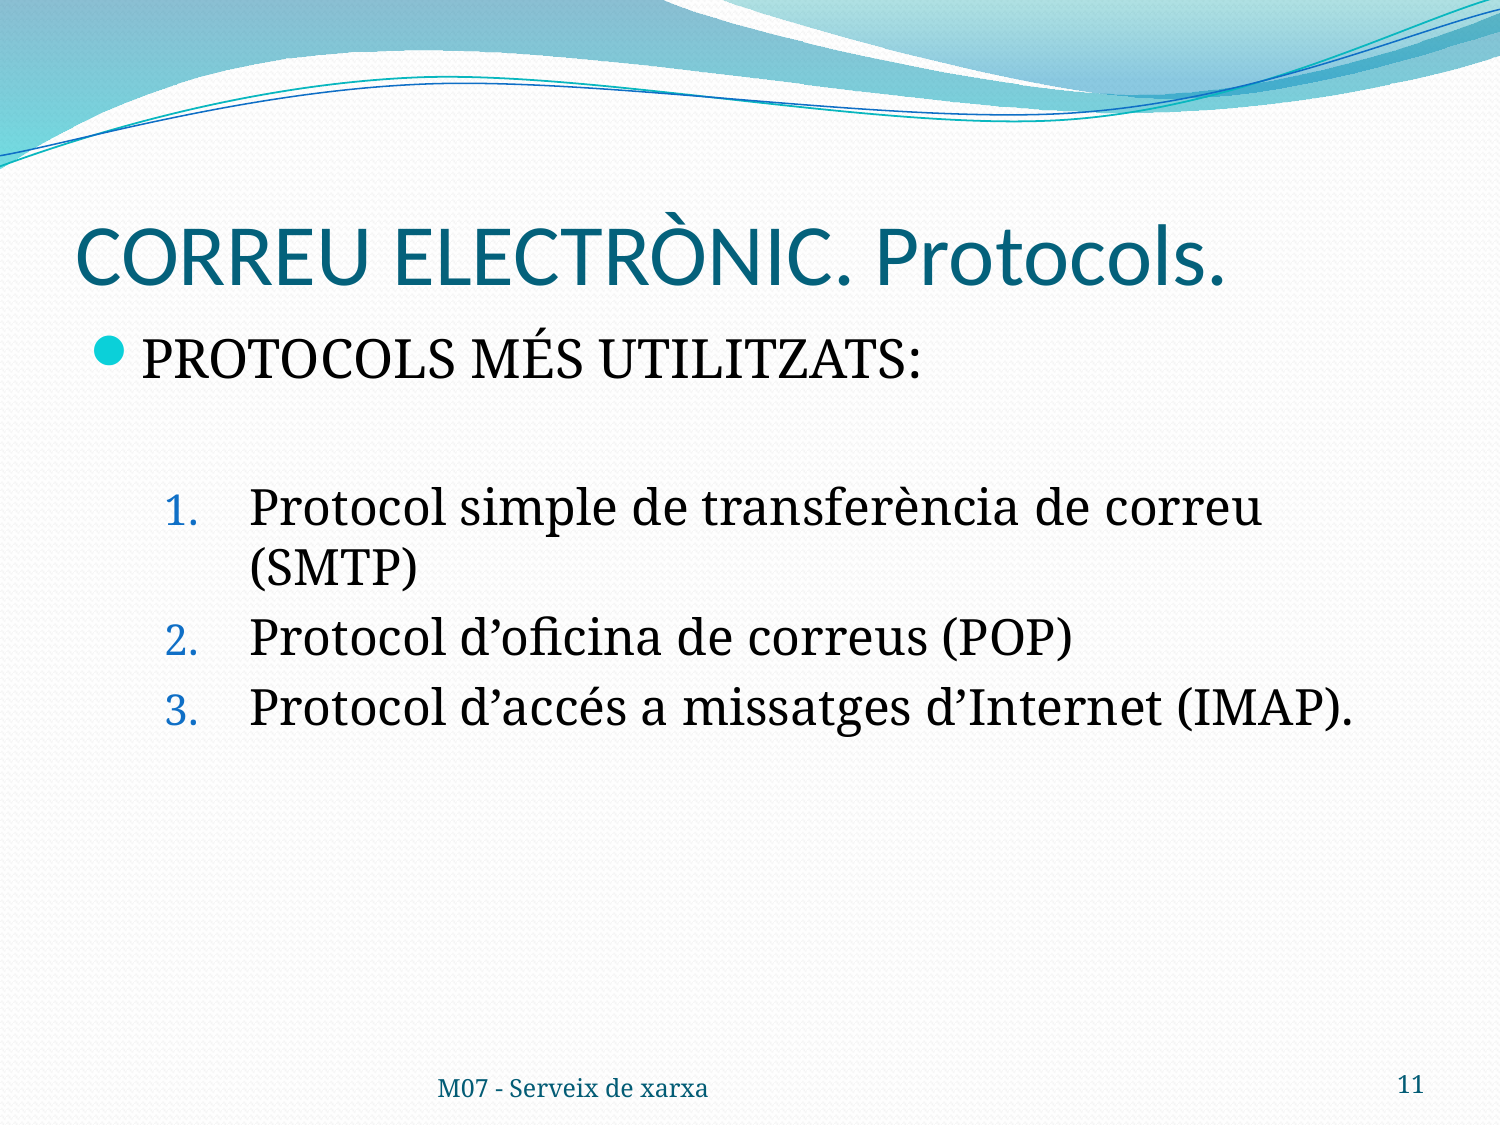

# CORREU ELECTRÒNIC. Protocols.
PROTOCOLS MÉS UTILITZATS:
Protocol simple de transferència de correu (SMTP)
Protocol d’oficina de correus (POP)
Protocol d’accés a missatges d’Internet (IMAP).
M07 - Serveix de xarxa